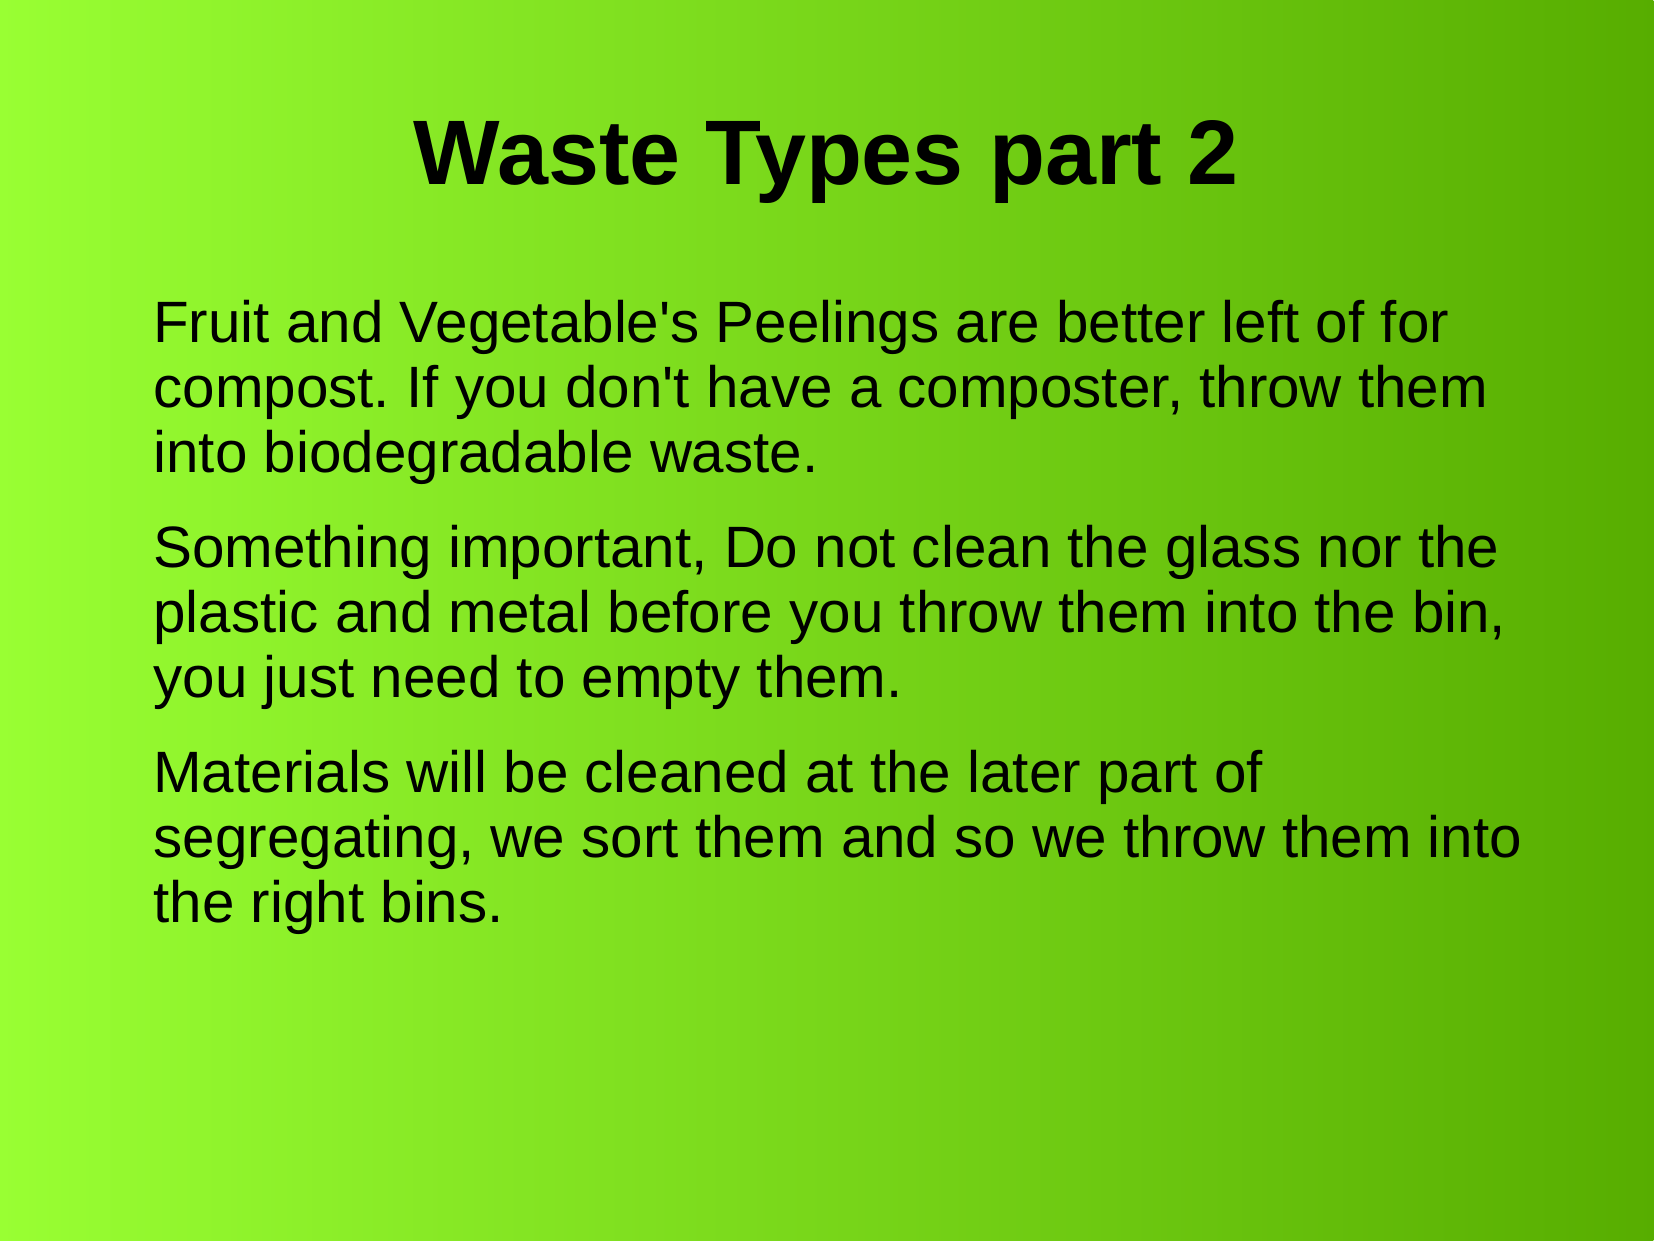

# Waste Types part 2
Fruit and Vegetable's Peelings are better left of for compost. If you don't have a composter, throw them into biodegradable waste.
Something important, Do not clean the glass nor the plastic and metal before you throw them into the bin, you just need to empty them.
Materials will be cleaned at the later part of segregating, we sort them and so we throw them into the right bins.